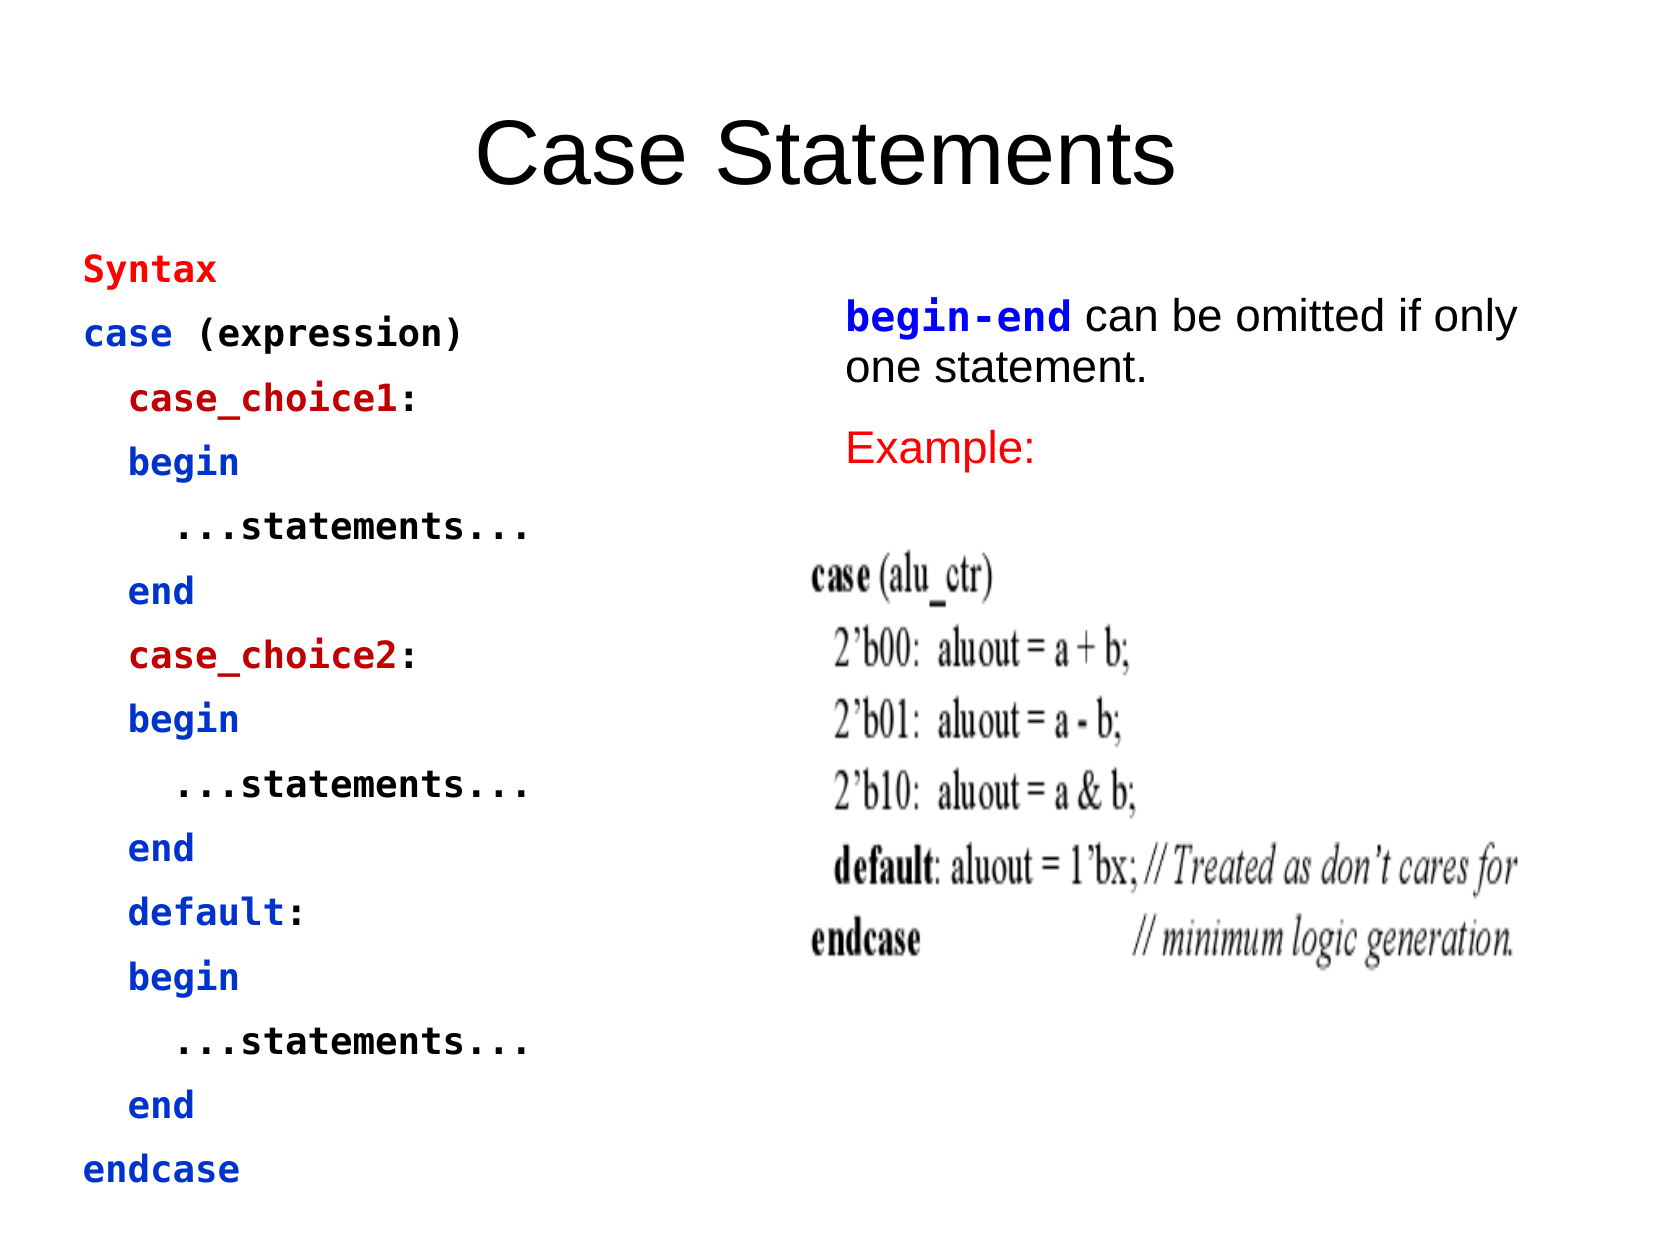

# Case Statements
Syntax
case (expression)
 case_choice1:
 begin
 ...statements...
 end
 case_choice2:
 begin
 ...statements...
 end
 default:
 begin
 ...statements...
 end
endcase
begin-end can be omitted if only one statement.
Example: